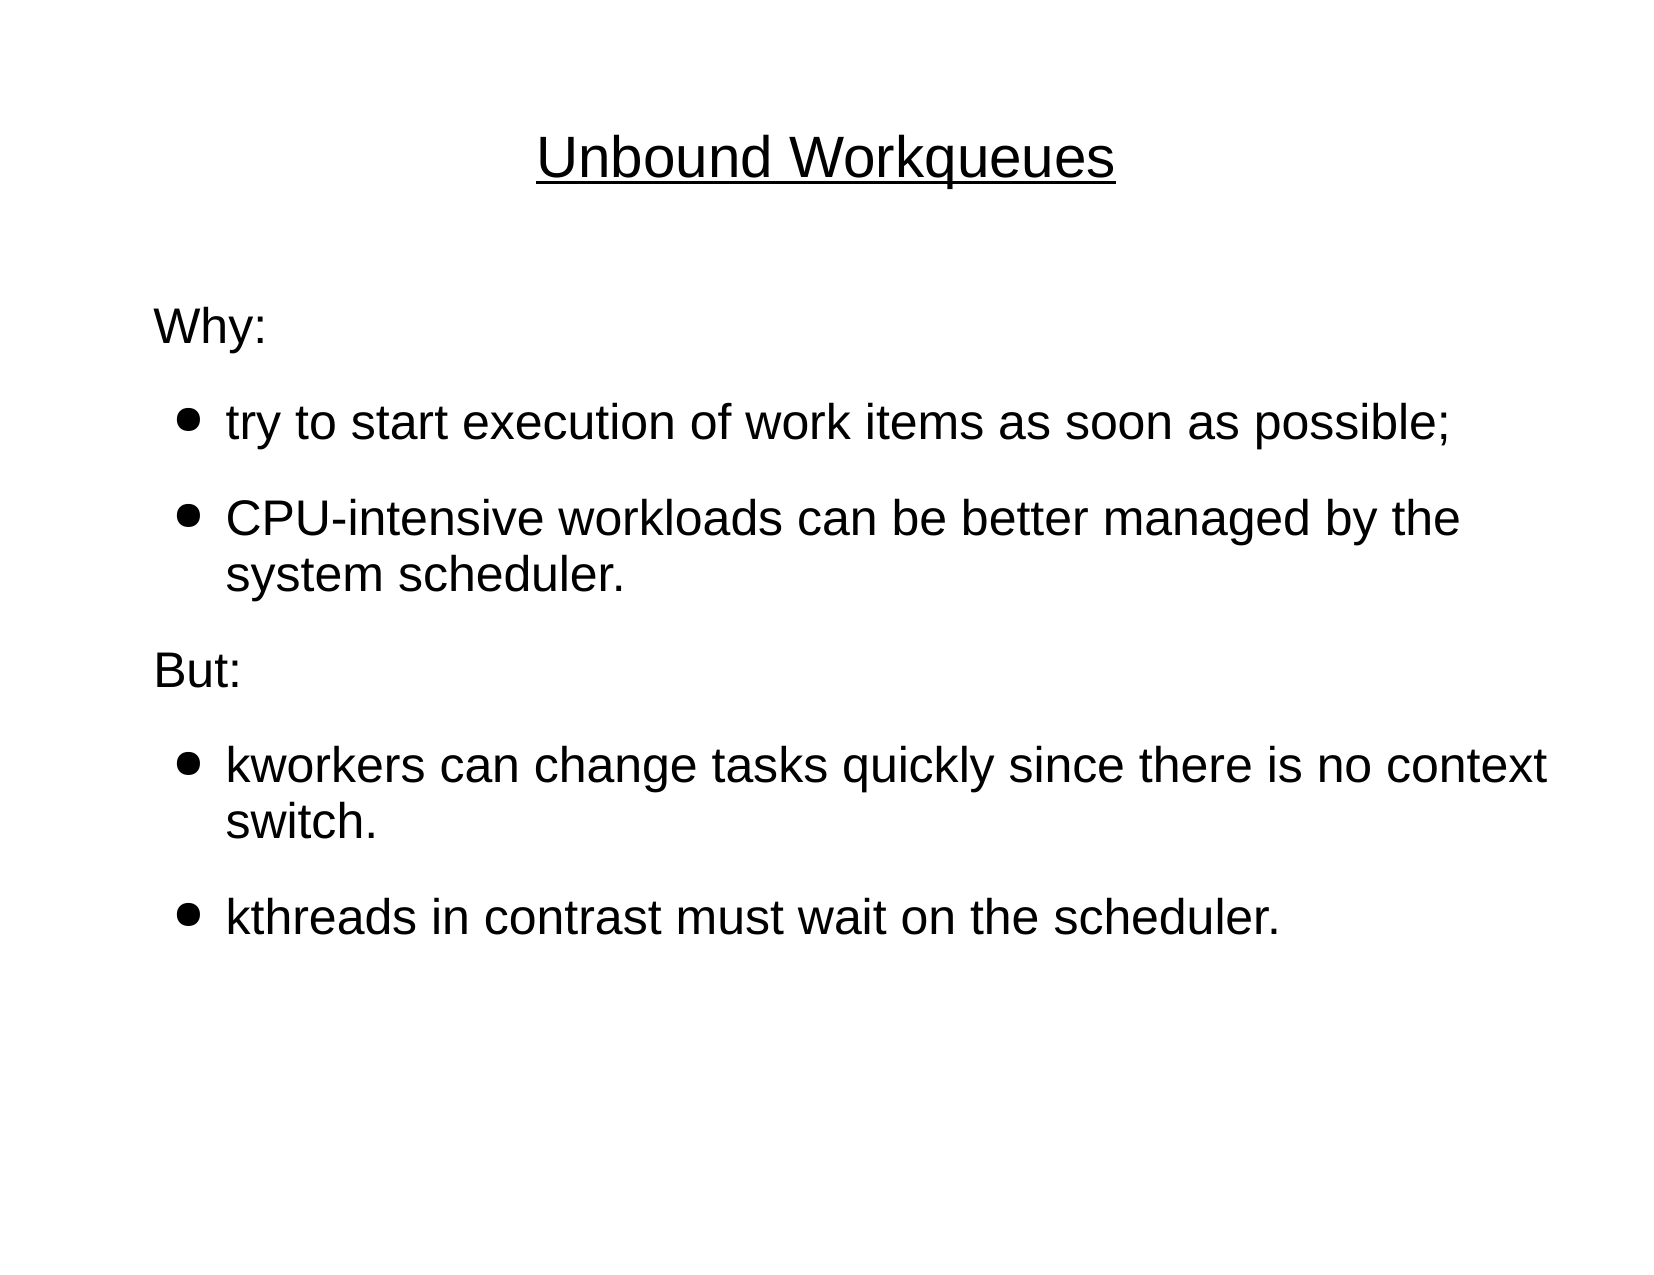

# Unbound Workqueues
Why:
try to start execution of work items as soon as possible;
CPU-intensive workloads can be better managed by the system scheduler.
But:
kworkers can change tasks quickly since there is no context switch.
kthreads in contrast must wait on the scheduler.